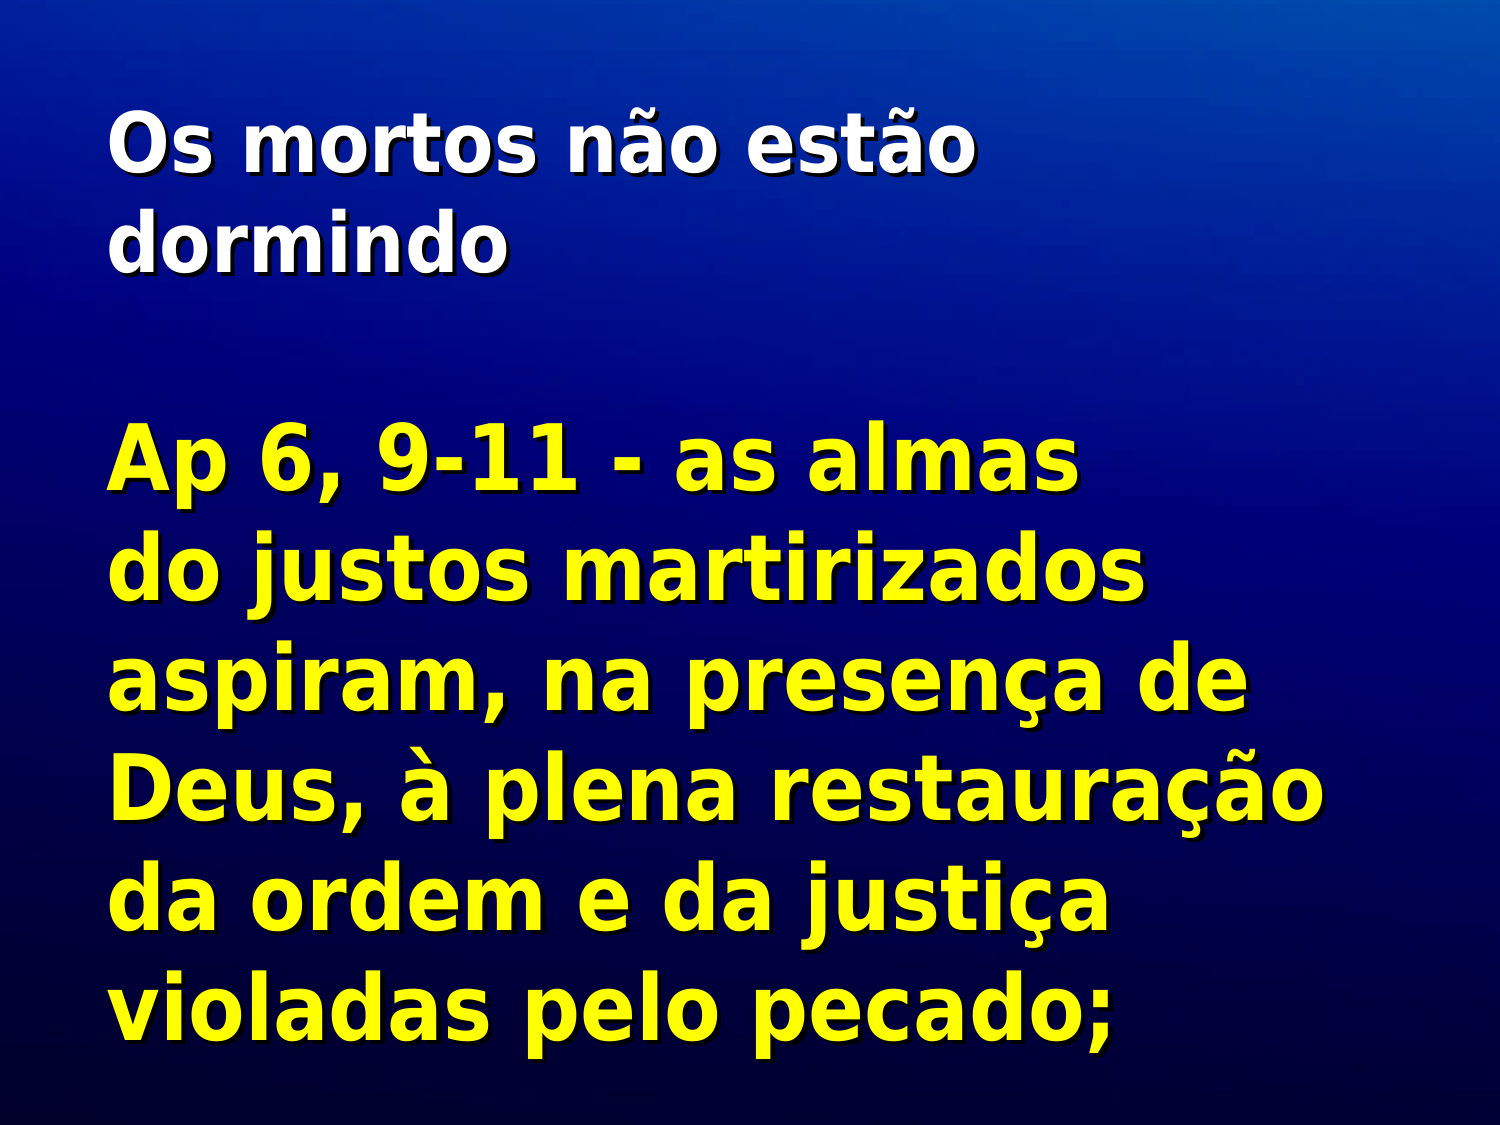

Os mortos não estão dormindo
Ap 6, 9-11 - as almas
do justos martirizados aspiram, na presença de Deus, à plena restauração da ordem e da justiça violadas pelo pecado;